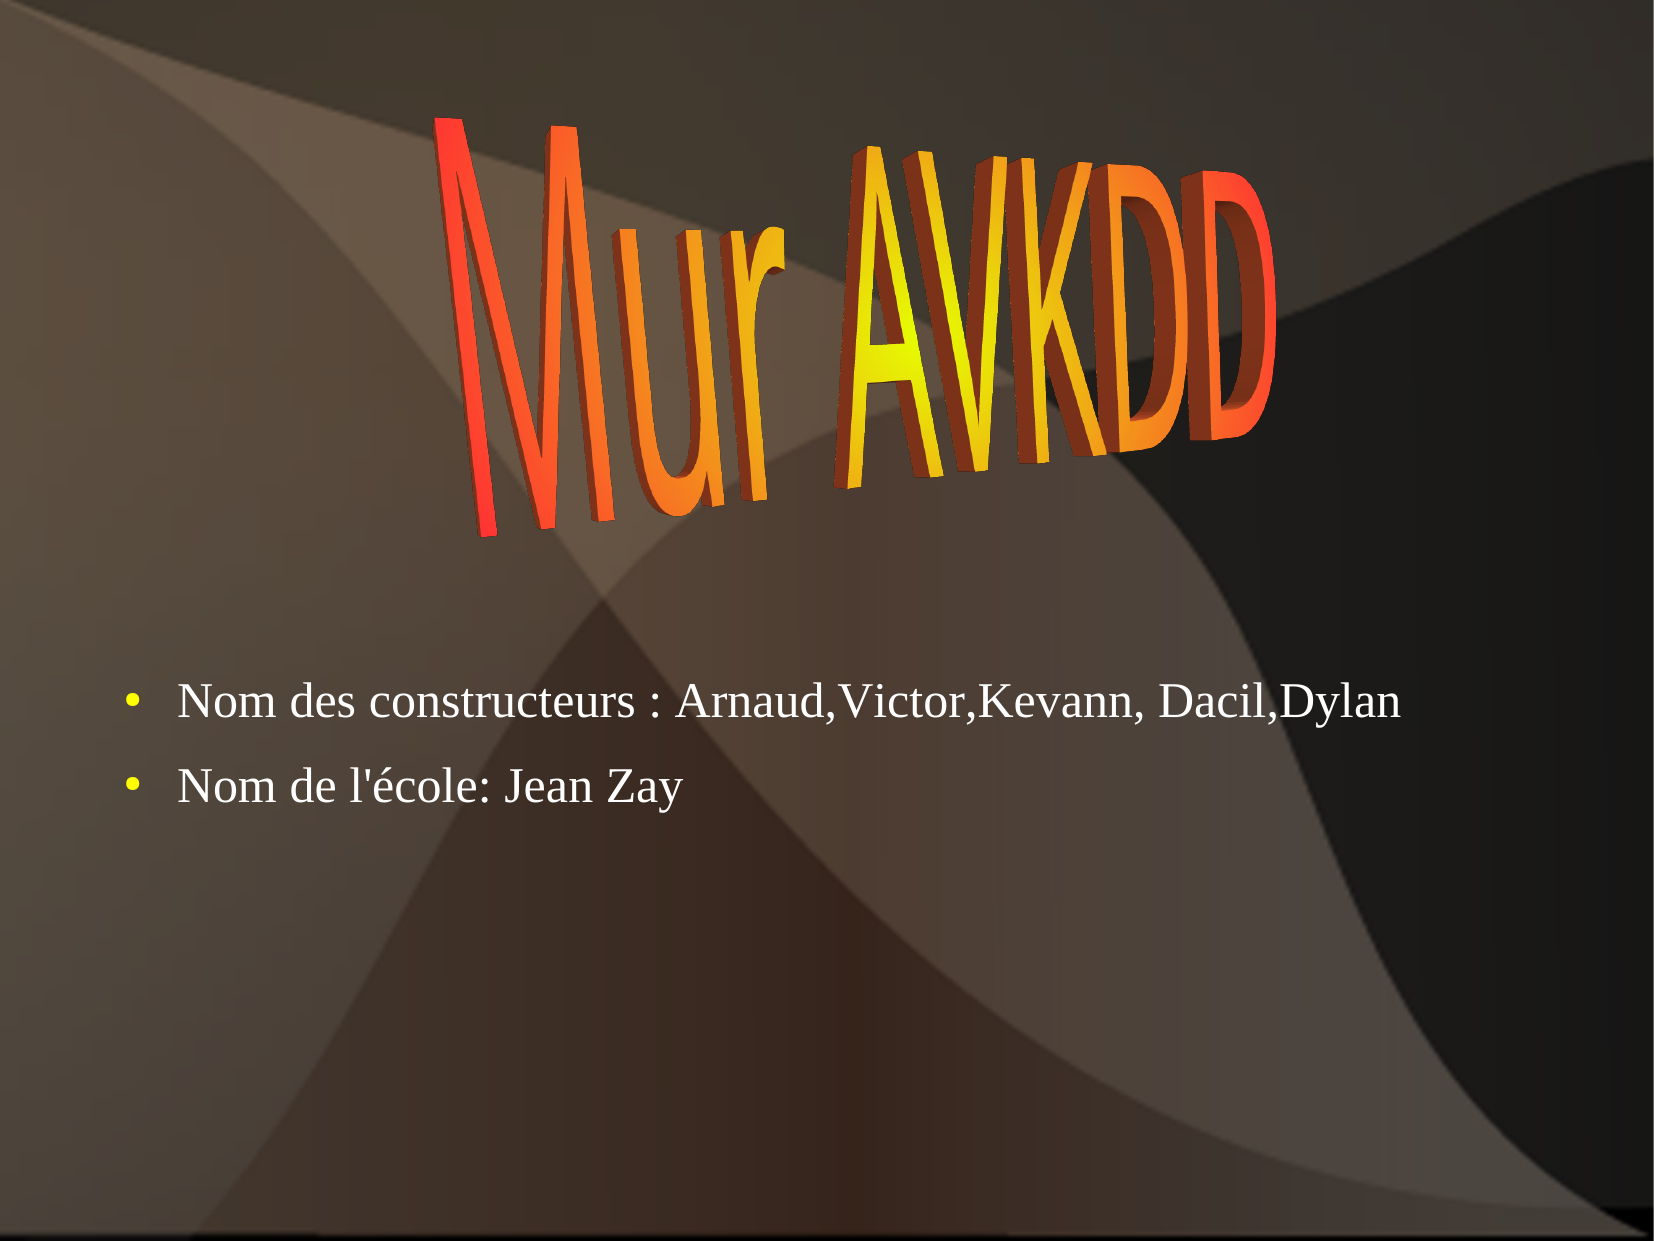

Mur AVKDD
# Nom des constructeurs : Arnaud,Victor,Kevann, Dacil,Dylan
Nom de l'école: Jean Zay